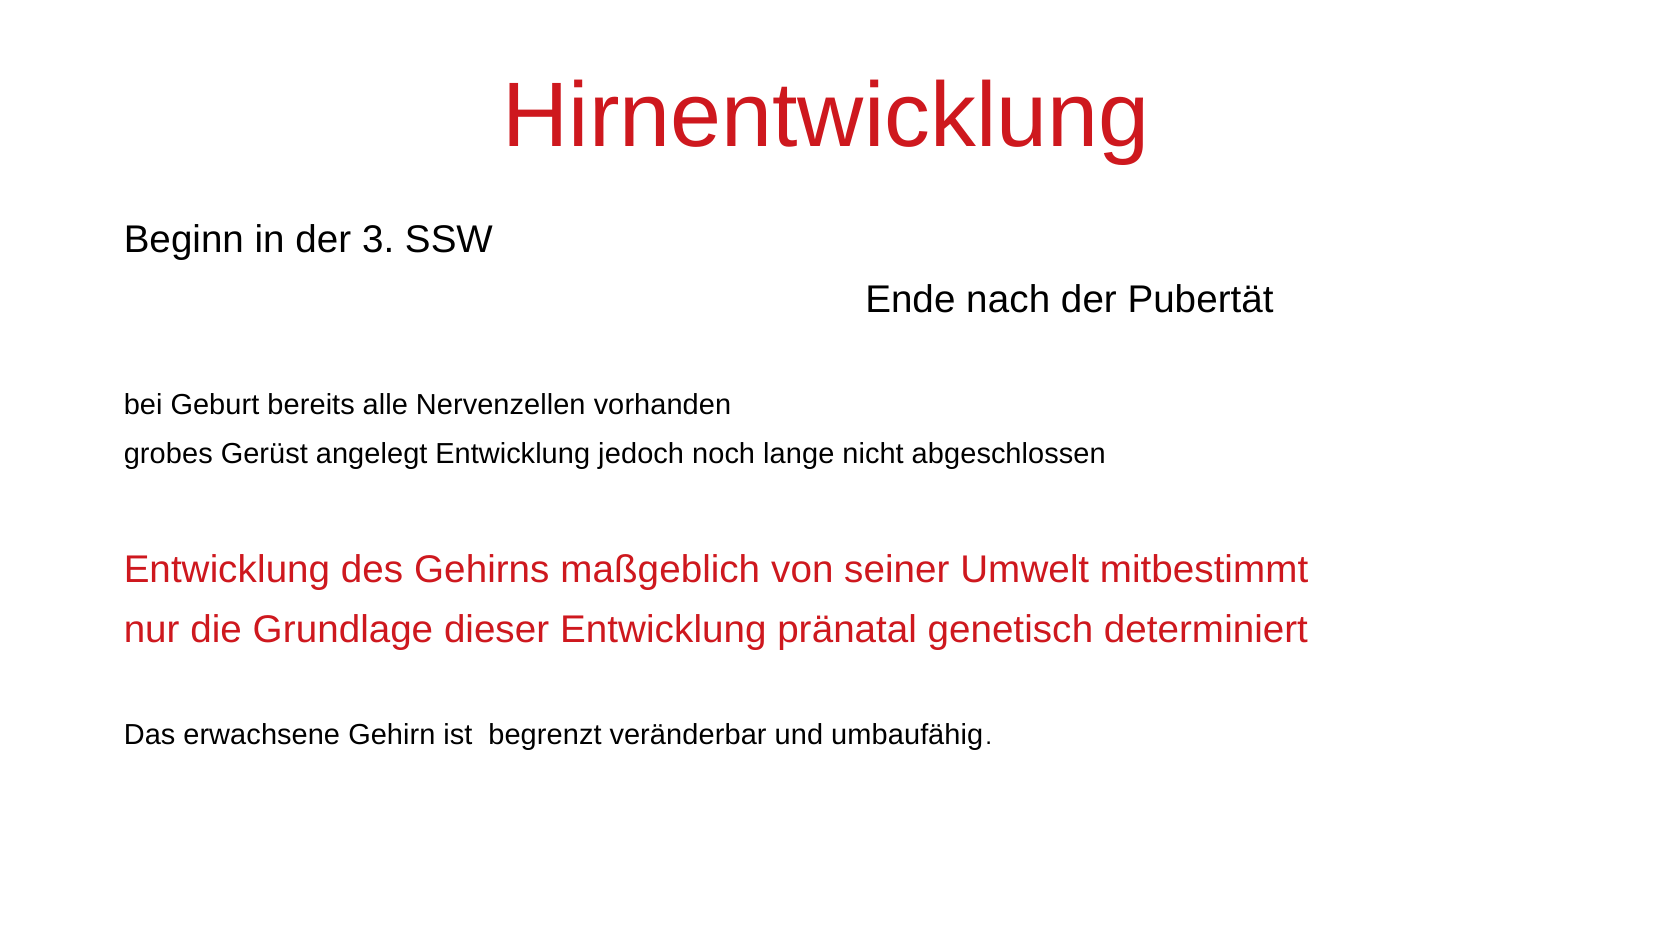

# Hirnentwicklung
Beginn in der 3. SSW
 Ende nach der Pubertät
bei Geburt bereits alle Nervenzellen vorhanden
grobes Gerüst angelegt Entwicklung jedoch noch lange nicht abgeschlossen
Entwicklung des Gehirns maßgeblich von seiner Umwelt mitbestimmt
nur die Grundlage dieser Entwicklung pränatal genetisch determiniert
Das erwachsene Gehirn ist begrenzt veränderbar und umbaufähig.